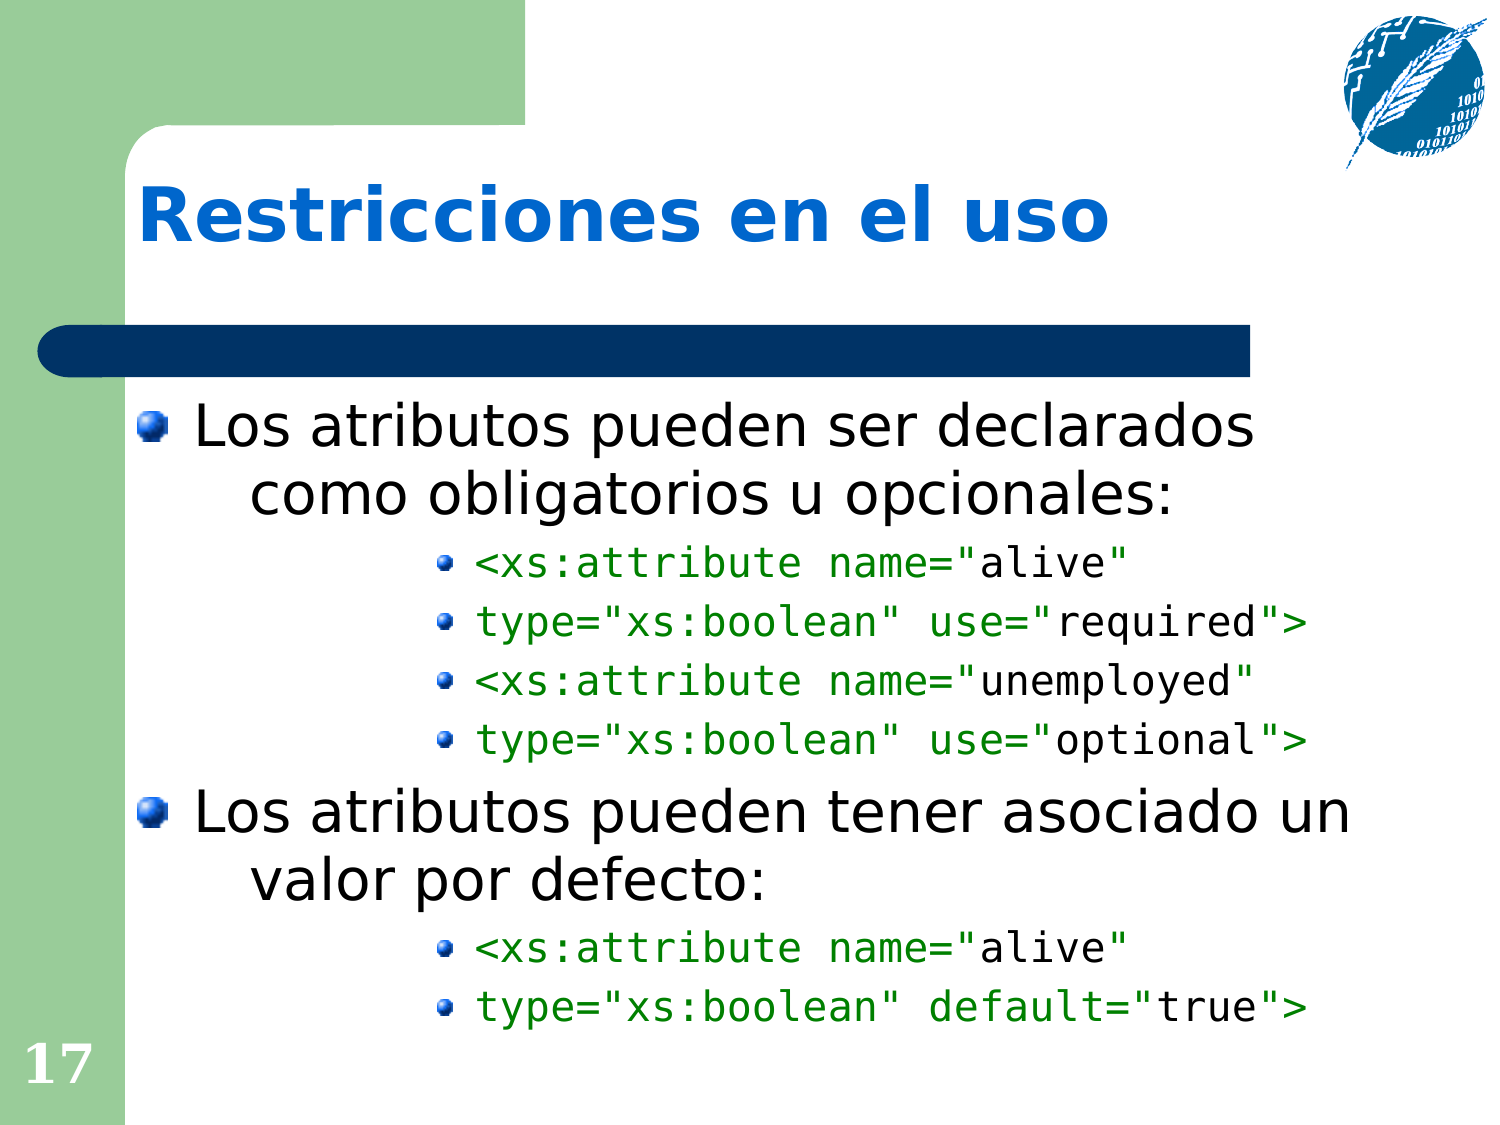

# Restricciones en el uso
Los atributos pueden ser declarados como obligatorios u opcionales:
<xs:attribute name="alive"
type="xs:boolean" use="required">
<xs:attribute name="unemployed"
type="xs:boolean" use="optional">
Los atributos pueden tener asociado un valor por defecto:
<xs:attribute name="alive"
type="xs:boolean" default="true">
17